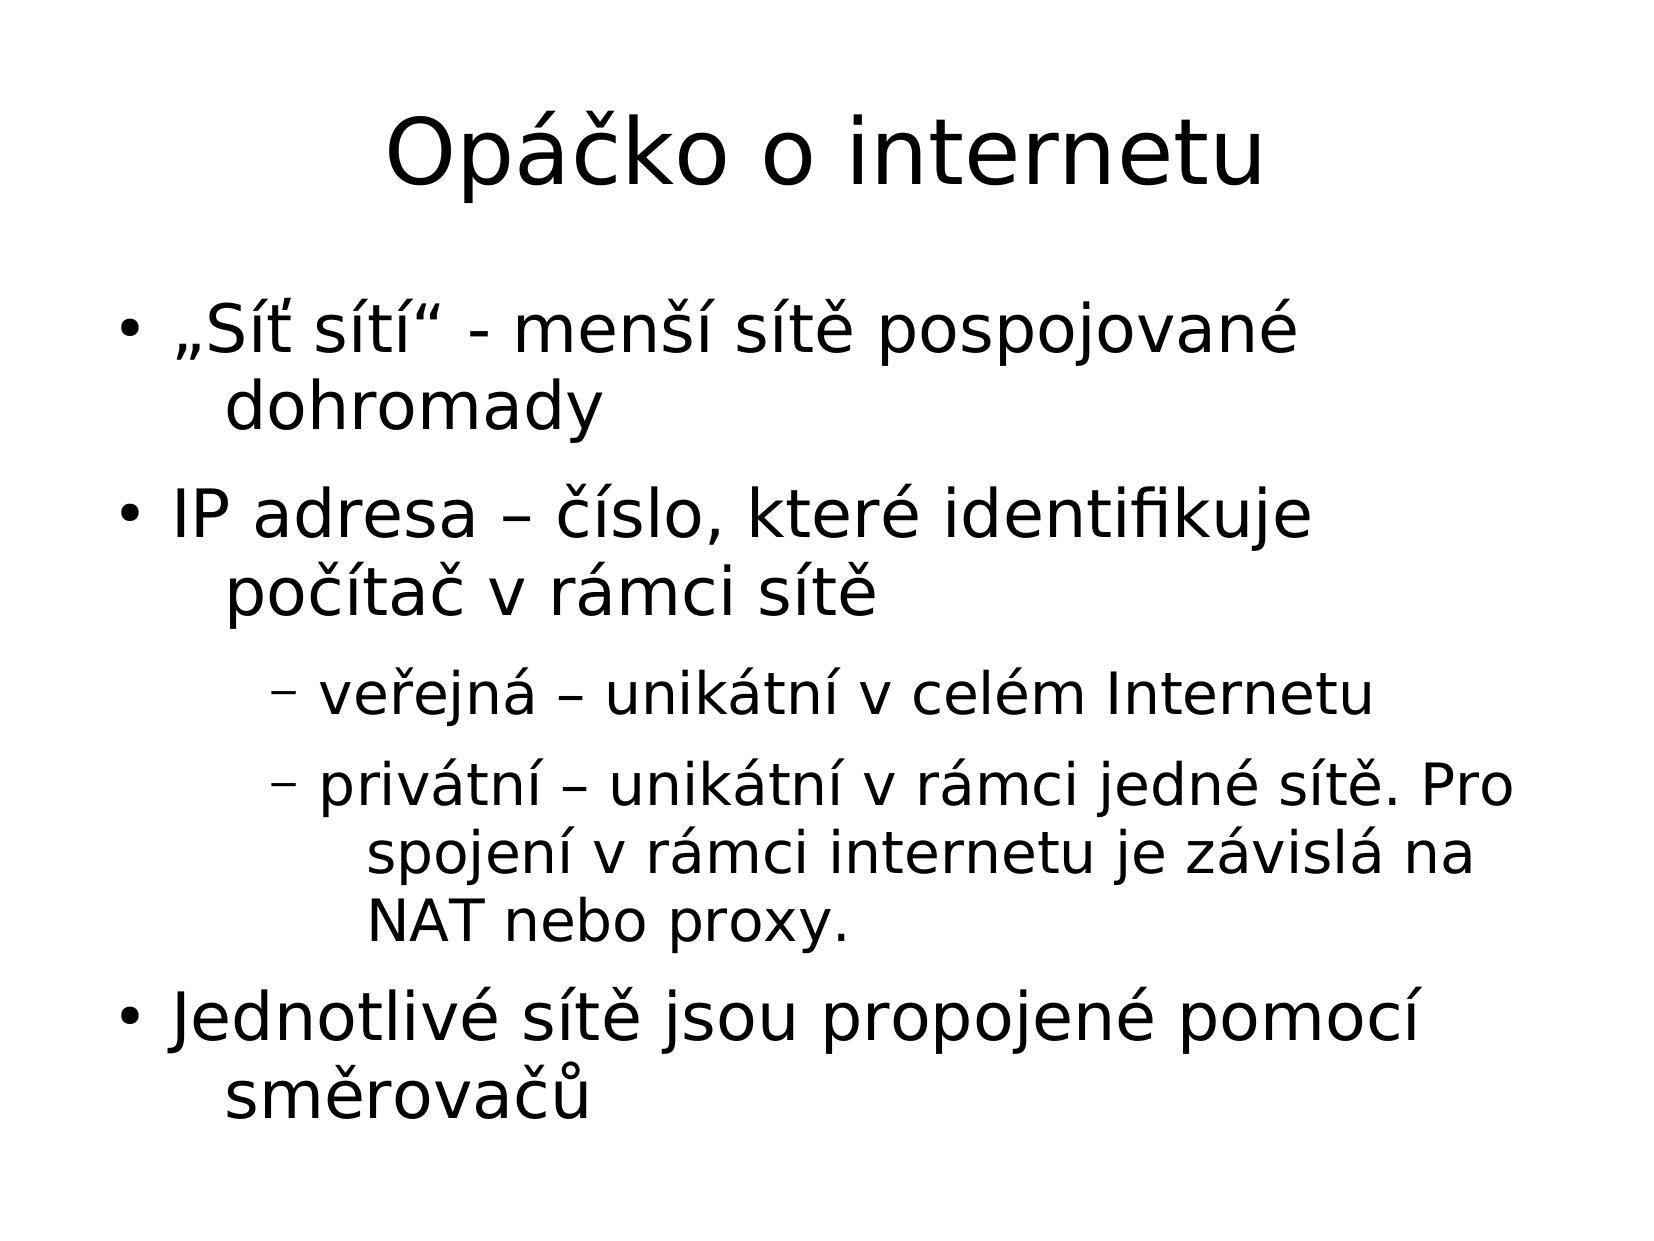

# Opáčko o internetu
„Síť sítí“ - menší sítě pospojované dohromady
IP adresa – číslo, které identifikuje počítač v rámci sítě
veřejná – unikátní v celém Internetu
privátní – unikátní v rámci jedné sítě. Pro spojení v rámci internetu je závislá na NAT nebo proxy.
Jednotlivé sítě jsou propojené pomocí směrovačů